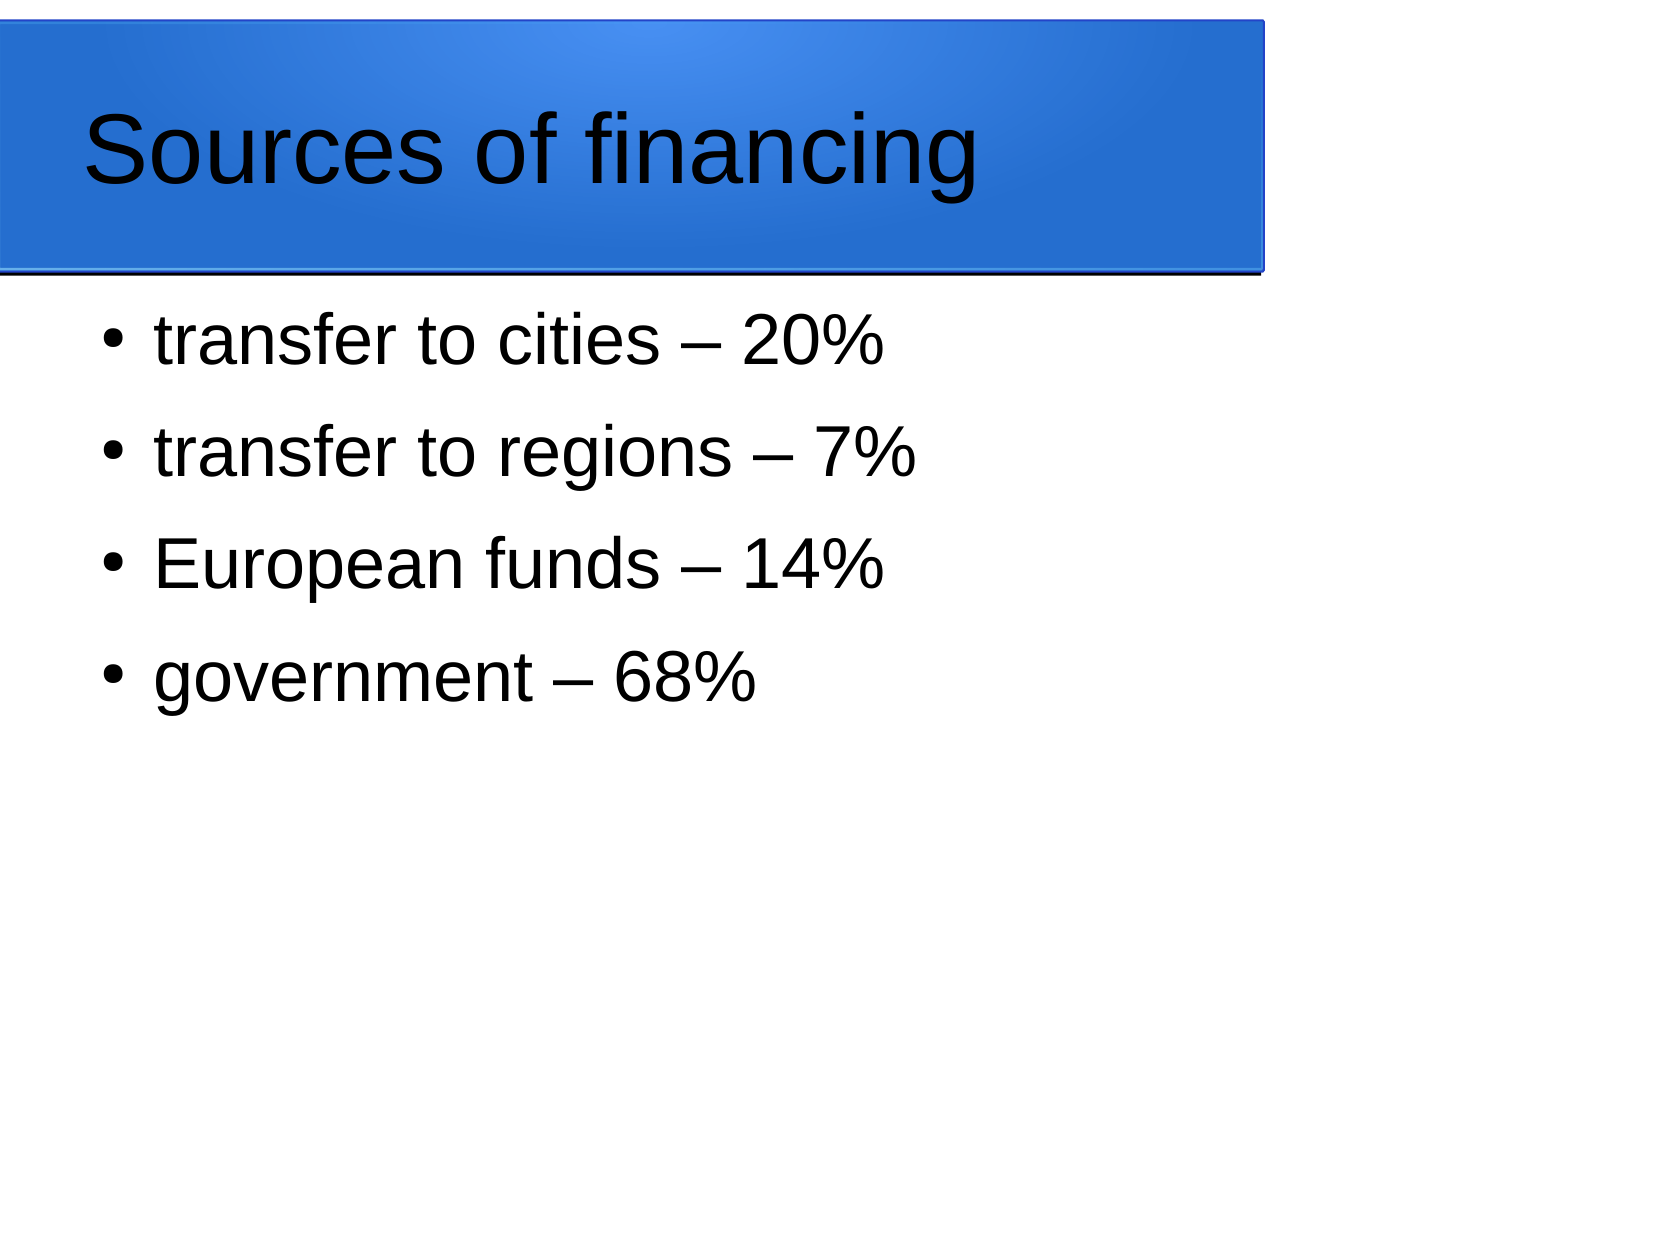

# Sources of financing
transfer to cities – 20%
transfer to regions – 7%
European funds – 14%
government – 68%